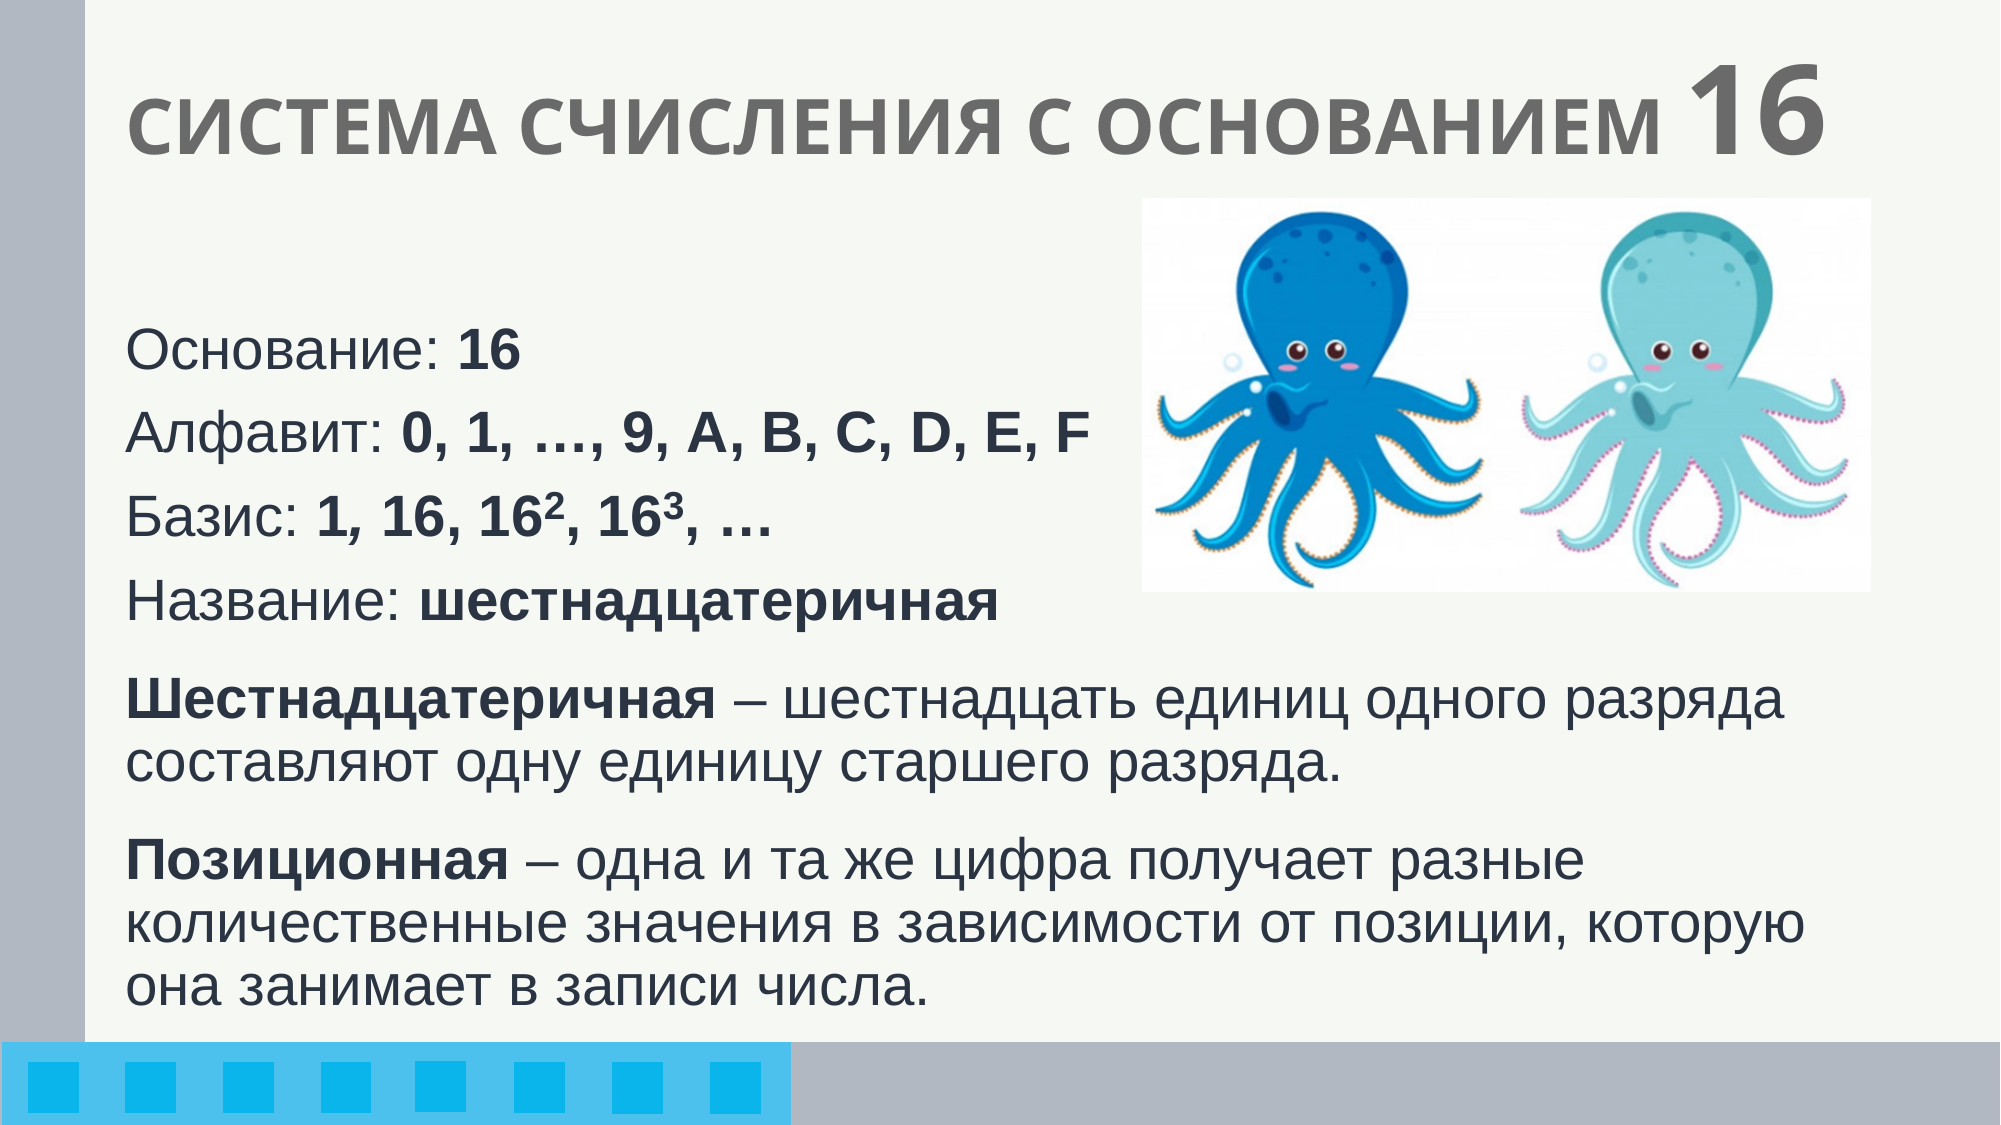

# СИСТЕМА СЧИСЛЕНИЯ С ОСНОВАНИЕМ 16
Основание: 16
Алфавит: 0, 1, …, 9, А, В, С, D, E, F
Базис: 1, 16, 162, 163, …
Название: шестнадцатеричная
Шестнадцатеричная – шестнадцать единиц одного разряда составляют одну единицу старшего разряда.
Позиционная – одна и та же цифра получает разные количественные значения в зависимости от позиции, которую она занимает в записи числа.